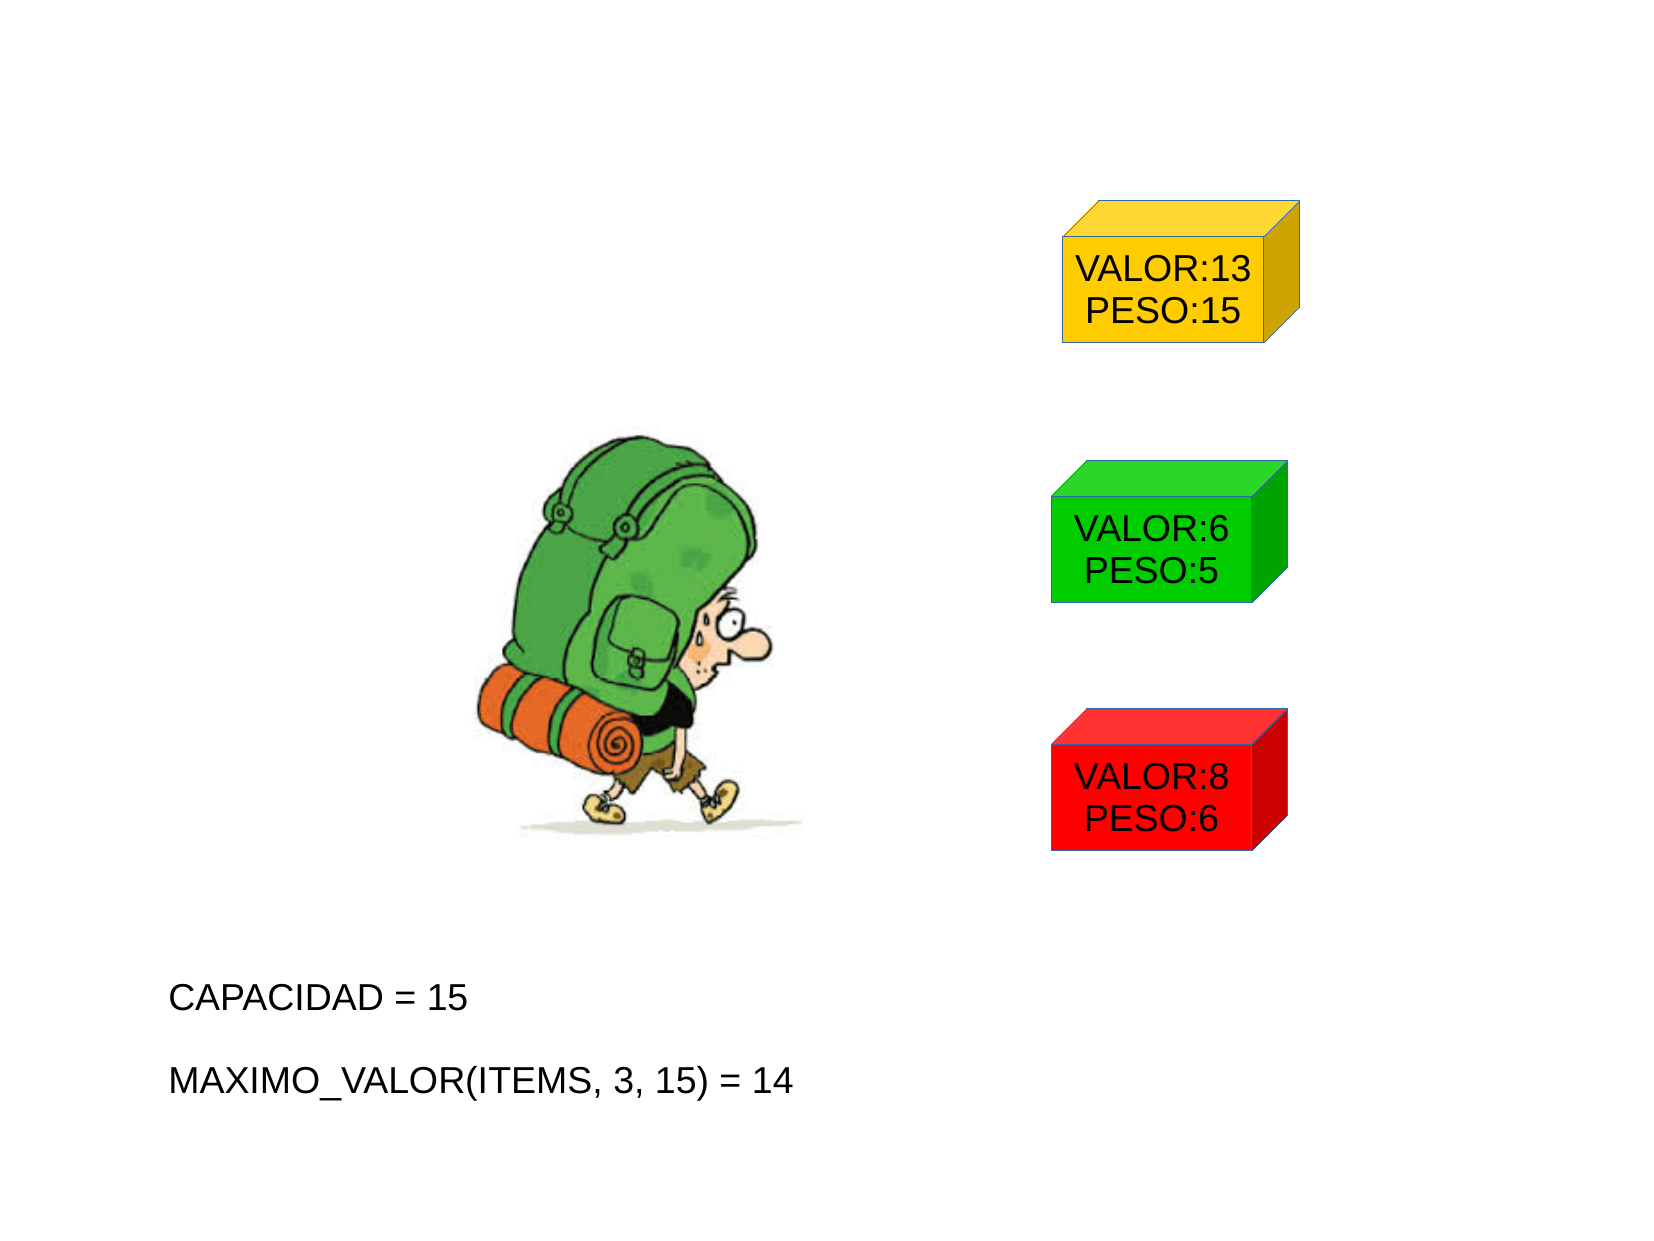

VALOR:13
PESO:15
VALOR:6
PESO:5
VALOR:8
PESO:6
CAPACIDAD = 15
MAXIMO_VALOR(ITEMS, 3, 15) = 14